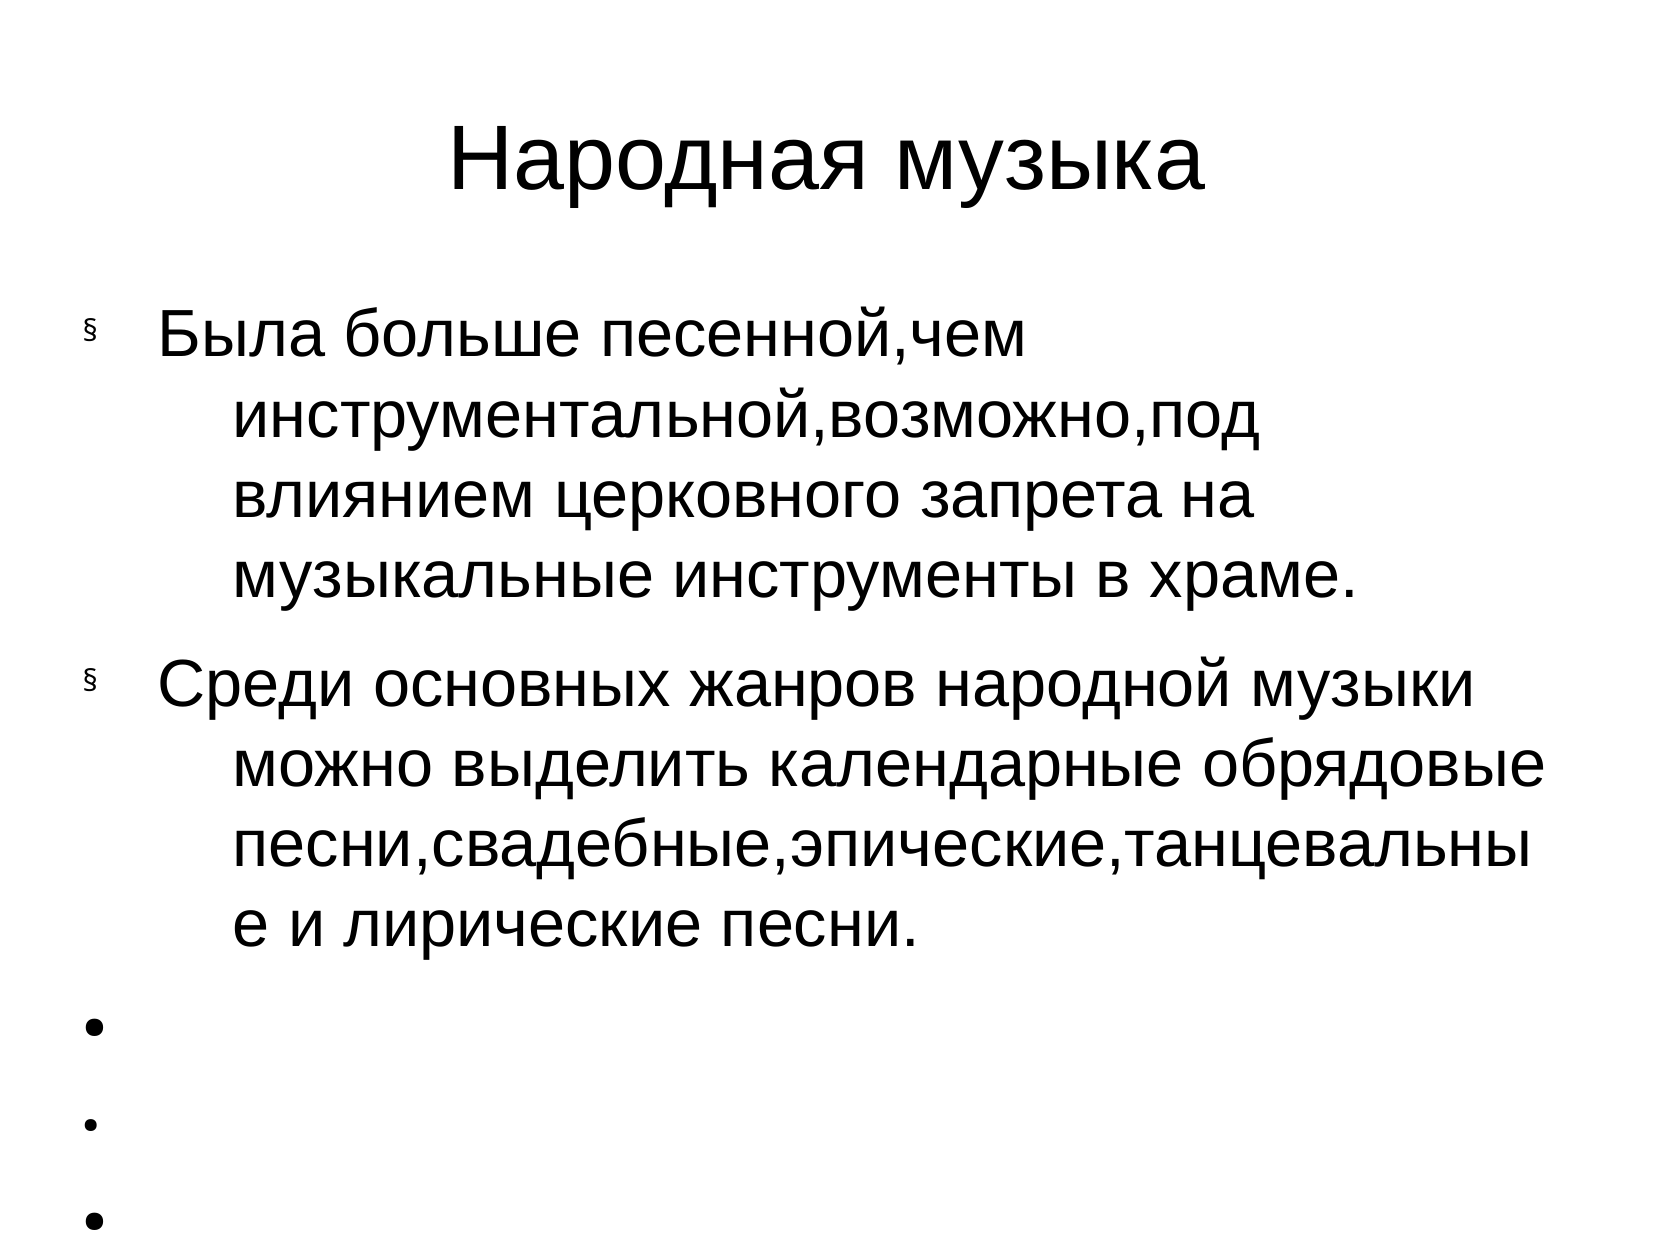

# Народная музыка
Была больше песенной,чем инструментальной,возможно,под влиянием церковного запрета на музыкальные инструменты в храме.
Среди основных жанров народной музыки можно выделить календарные обрядовые песни,свадебные,эпические,танцевальные и лирические песни.